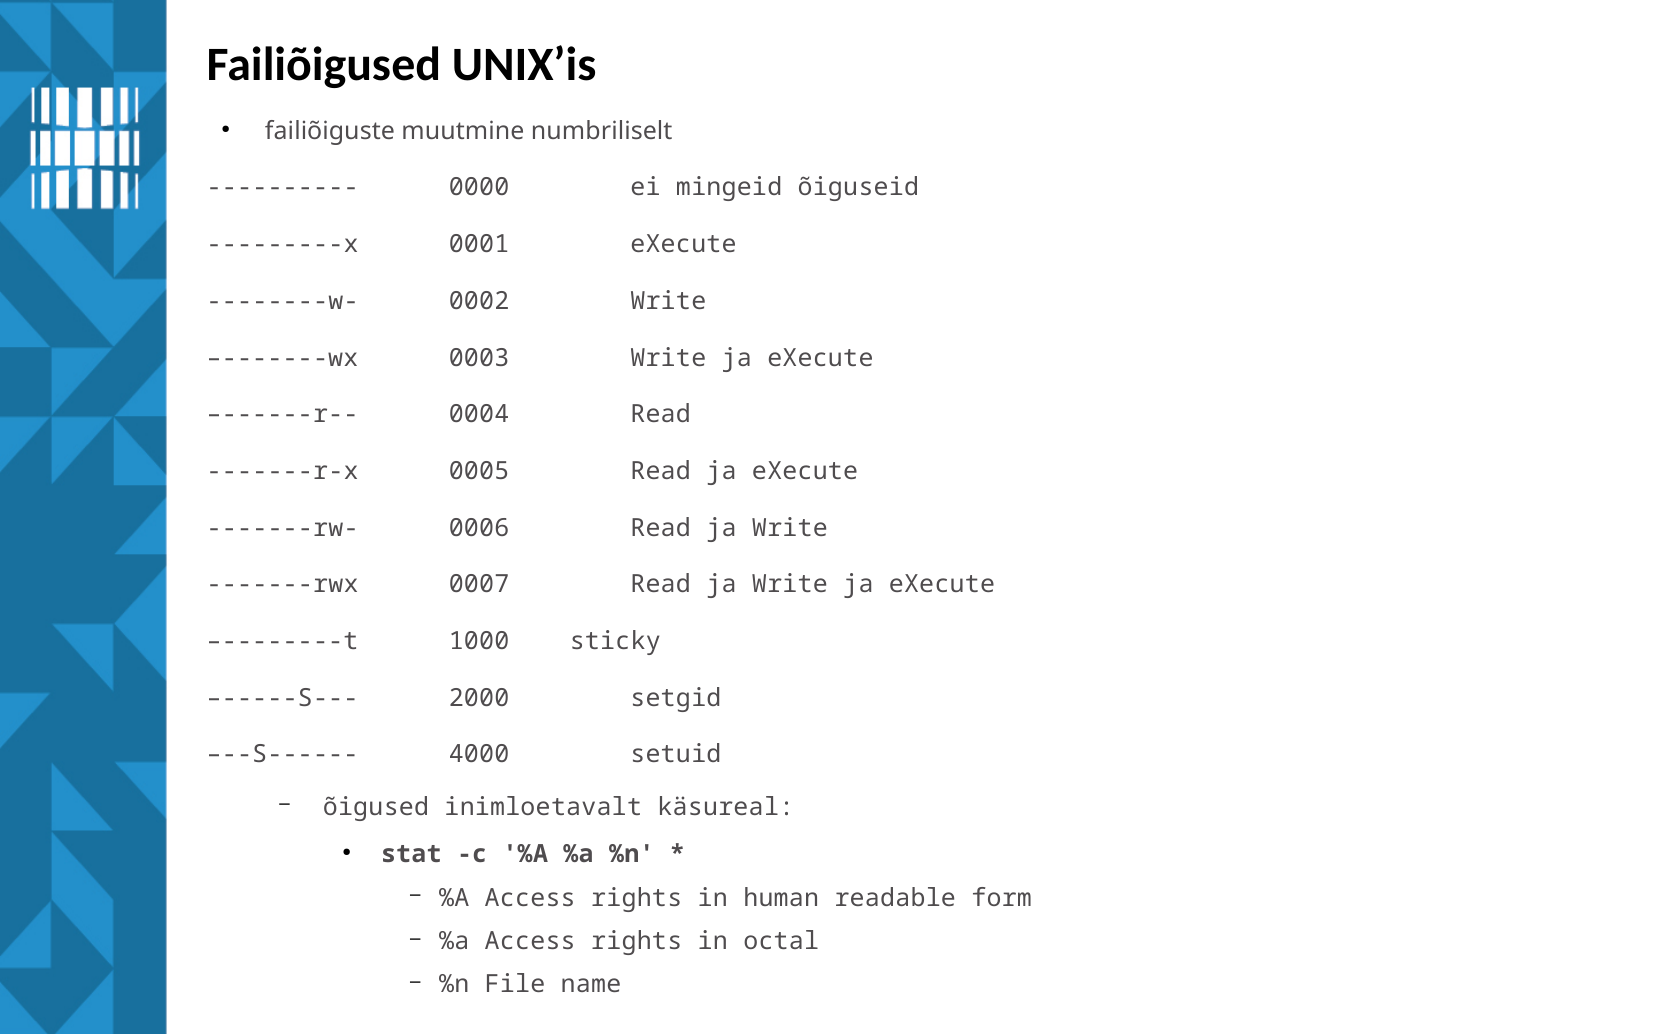

# Failiõigused UNIX’is
failiõiguste muutmine numbriliselt
----------		0000		ei mingeid õiguseid
---------x		0001		eXecute
--------w-		0002		Write
–-------wx		0003		Write ja eXecute
–------r--		0004		Read
-------r-x		0005		Read ja eXecute
-------rw-		0006		Read ja Write
-------rwx		0007		Read ja Write ja eXecute
–--------t		1000 	sticky
–-----S---		2000		setgid
–--S------		4000		setuid
õigused inimloetavalt käsureal:
stat -c '%A %a %n' *
%A Access rights in human readable form
%a Access rights in octal
%n File name